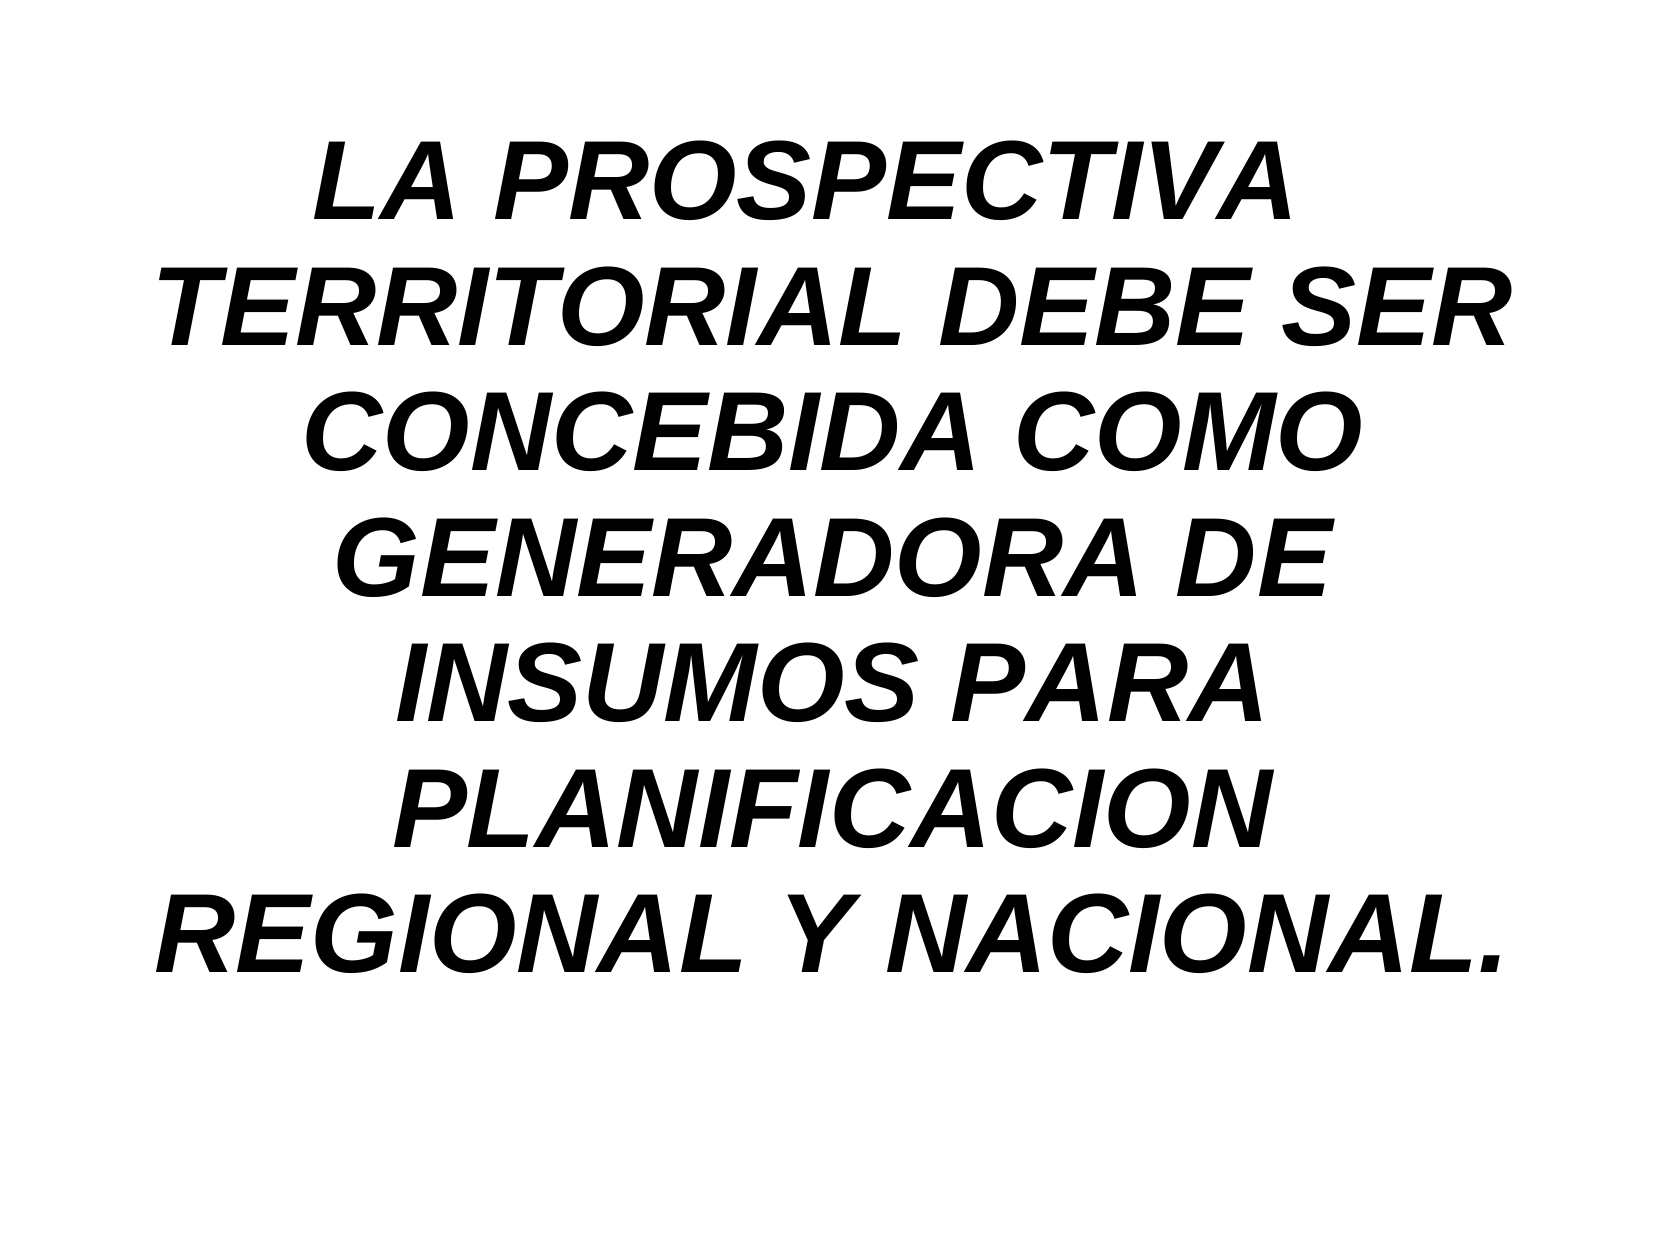

LA PROSPECTIVA TERRITORIAL DEBE SER CONCEBIDA COMO GENERADORA DE INSUMOS PARA PLANIFICACION REGIONAL Y NACIONAL.